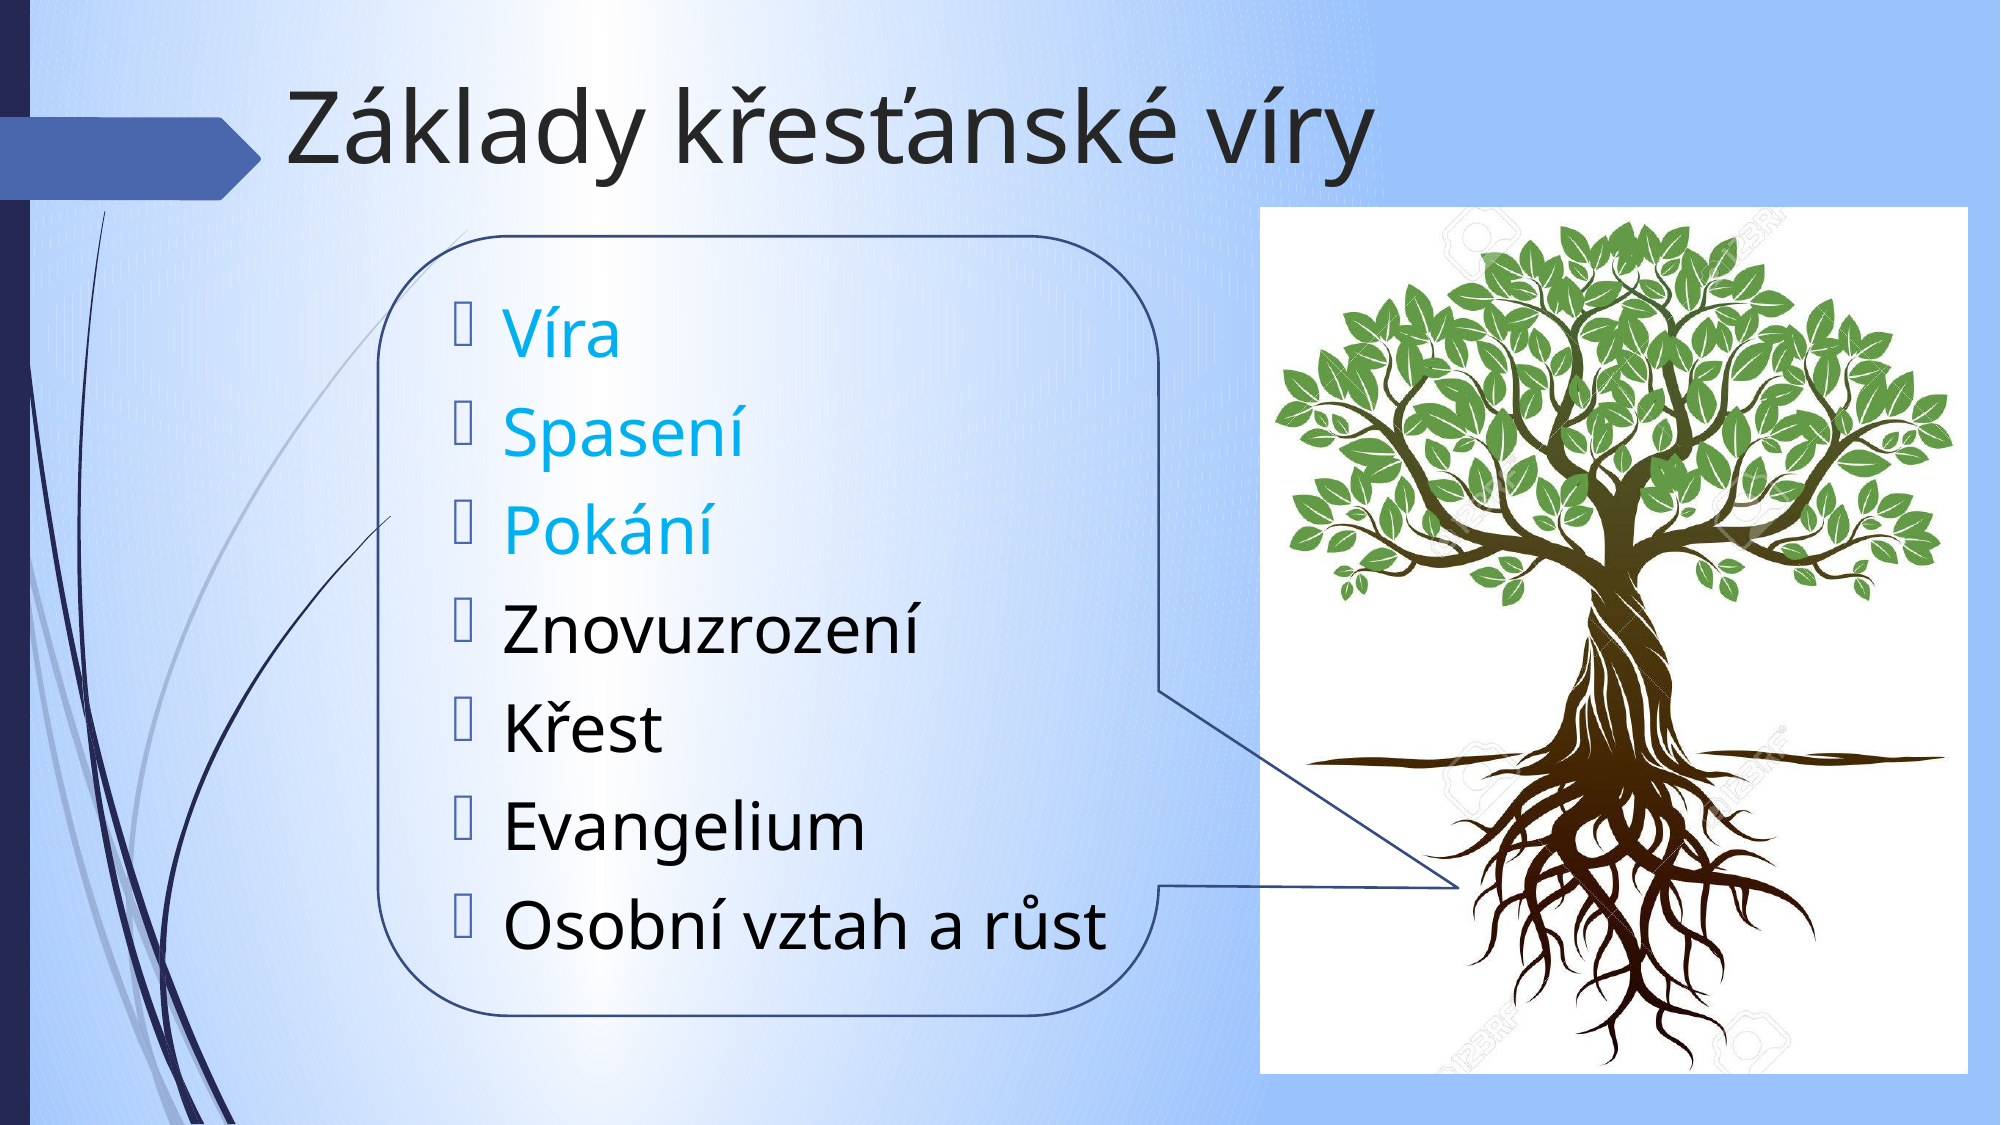

# Základy křesťanské víry
Víra
Spasení
Pokání
Znovuzrození
Křest
Evangelium
Osobní vztah a růst